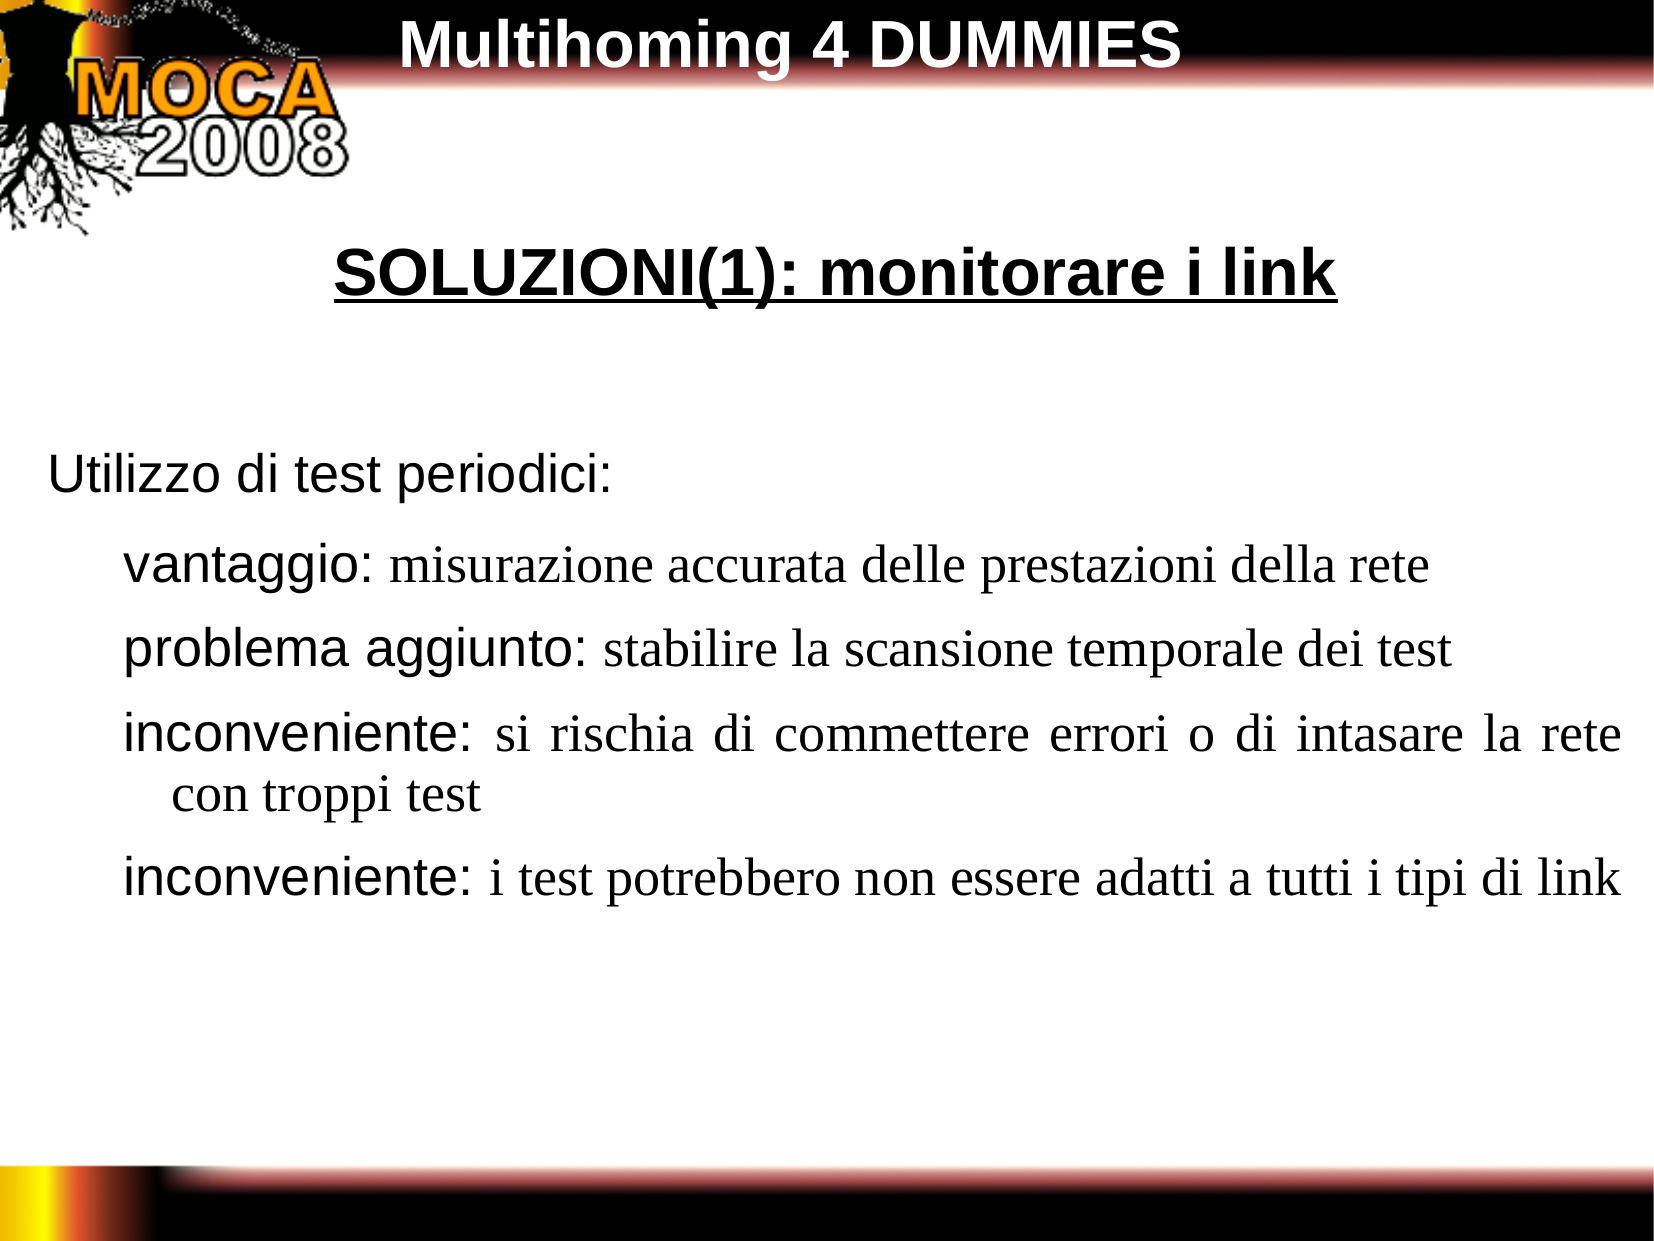

# Multihoming 4 DUMMIES
SOLUZIONI(1): monitorare i link
Utilizzo di test periodici:
vantaggio: misurazione accurata delle prestazioni della rete
problema aggiunto: stabilire la scansione temporale dei test
inconveniente: si rischia di commettere errori o di intasare la rete con troppi test
inconveniente: i test potrebbero non essere adatti a tutti i tipi di link